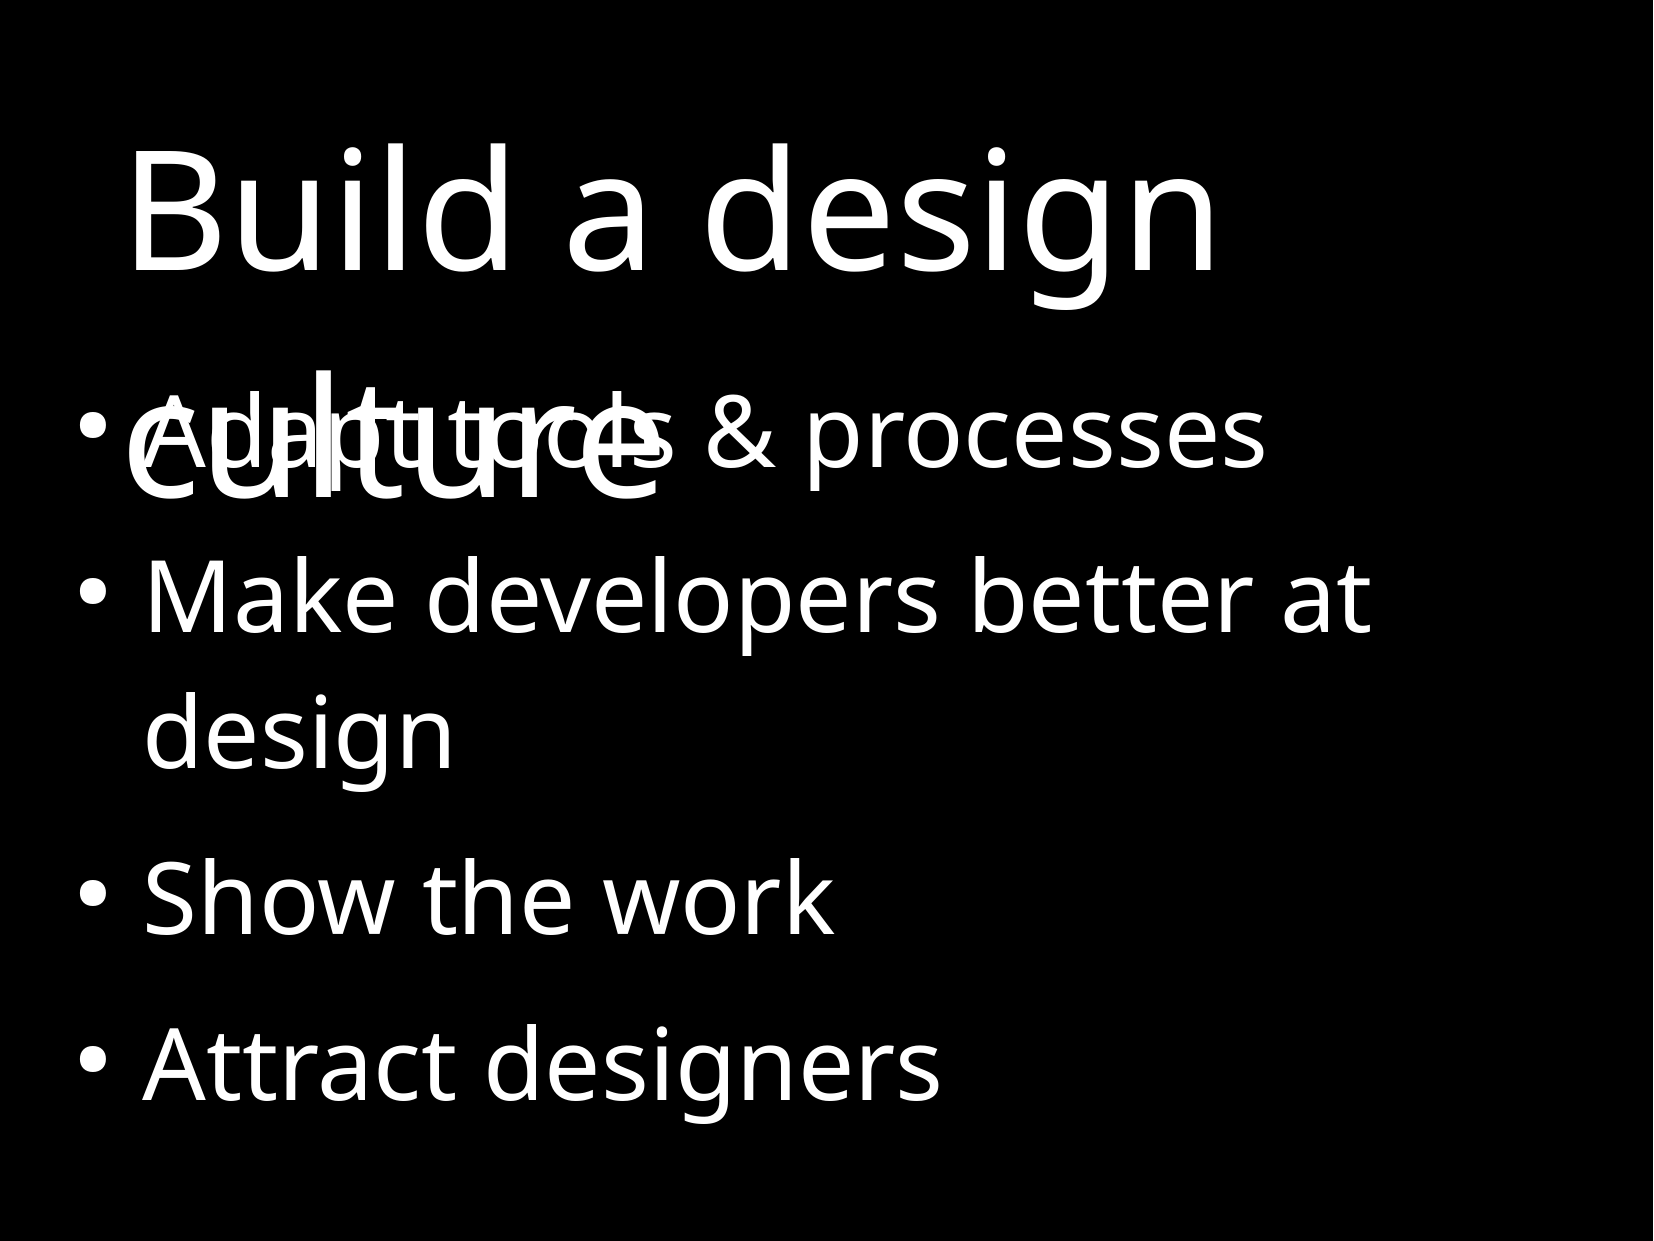

# Build a design culture
Adapt tools & processes
Make developers better at design
Show the work
Attract designers